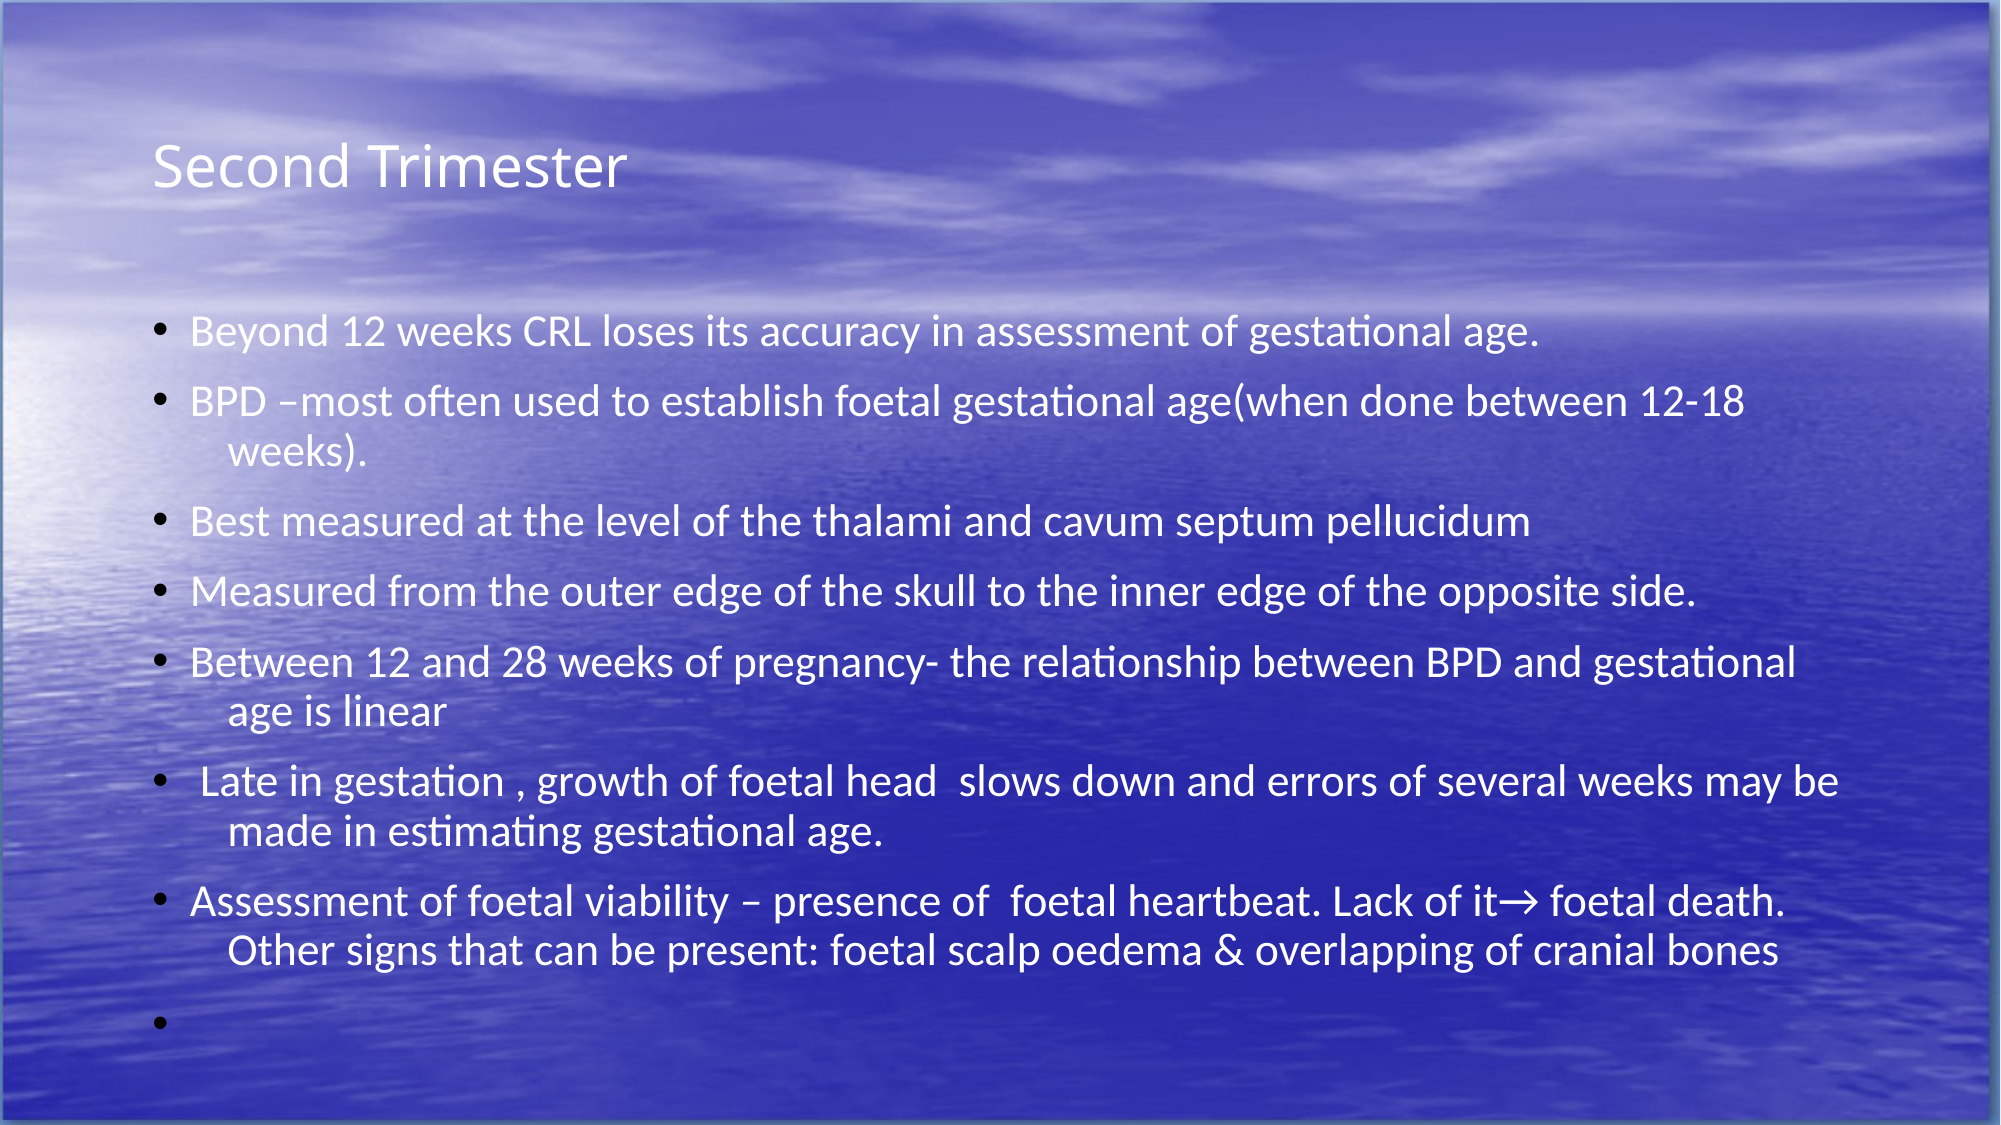

# Second Trimester
Beyond 12 weeks CRL loses its accuracy in assessment of gestational age.
BPD –most often used to establish foetal gestational age(when done between 12-18 weeks).
Best measured at the level of the thalami and cavum septum pellucidum
Measured from the outer edge of the skull to the inner edge of the opposite side.
Between 12 and 28 weeks of pregnancy- the relationship between BPD and gestational age is linear
 Late in gestation , growth of foetal head slows down and errors of several weeks may be made in estimating gestational age.
Assessment of foetal viability – presence of foetal heartbeat. Lack of it→ foetal death. Other signs that can be present: foetal scalp oedema & overlapping of cranial bones